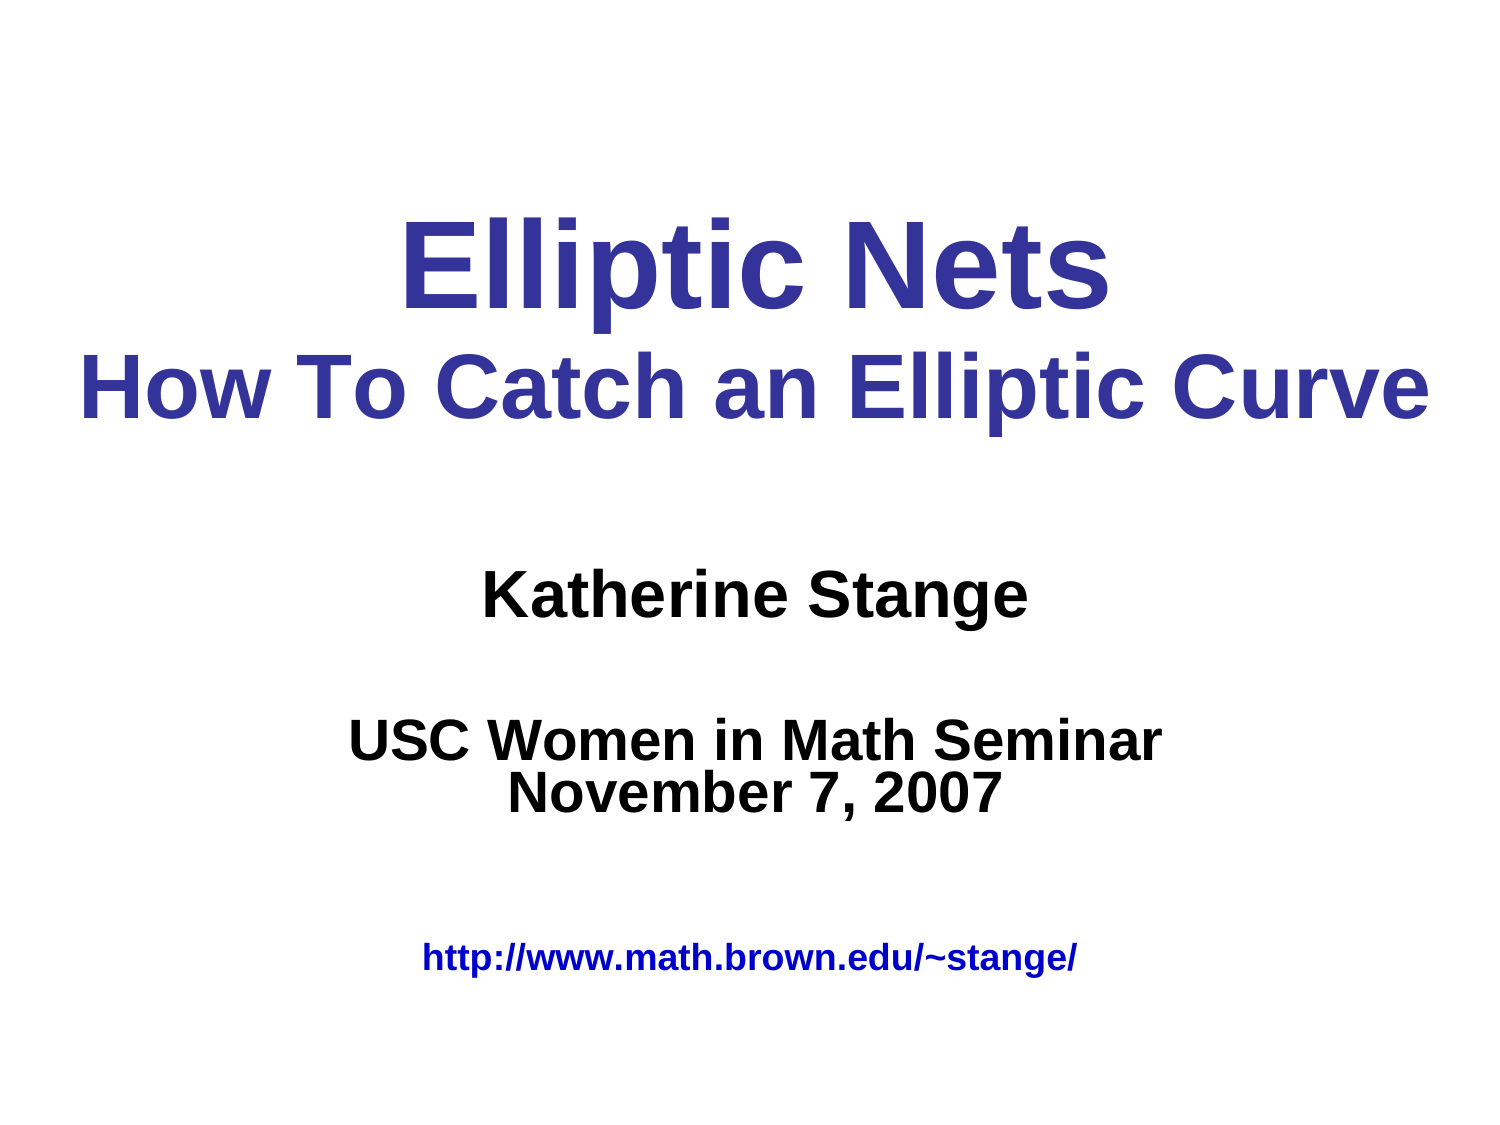

# Elliptic Nets How To Catch an Elliptic Curve
Katherine Stange
USC Women in Math Seminar
November 7, 2007
http://www.math.brown.edu/~stange/